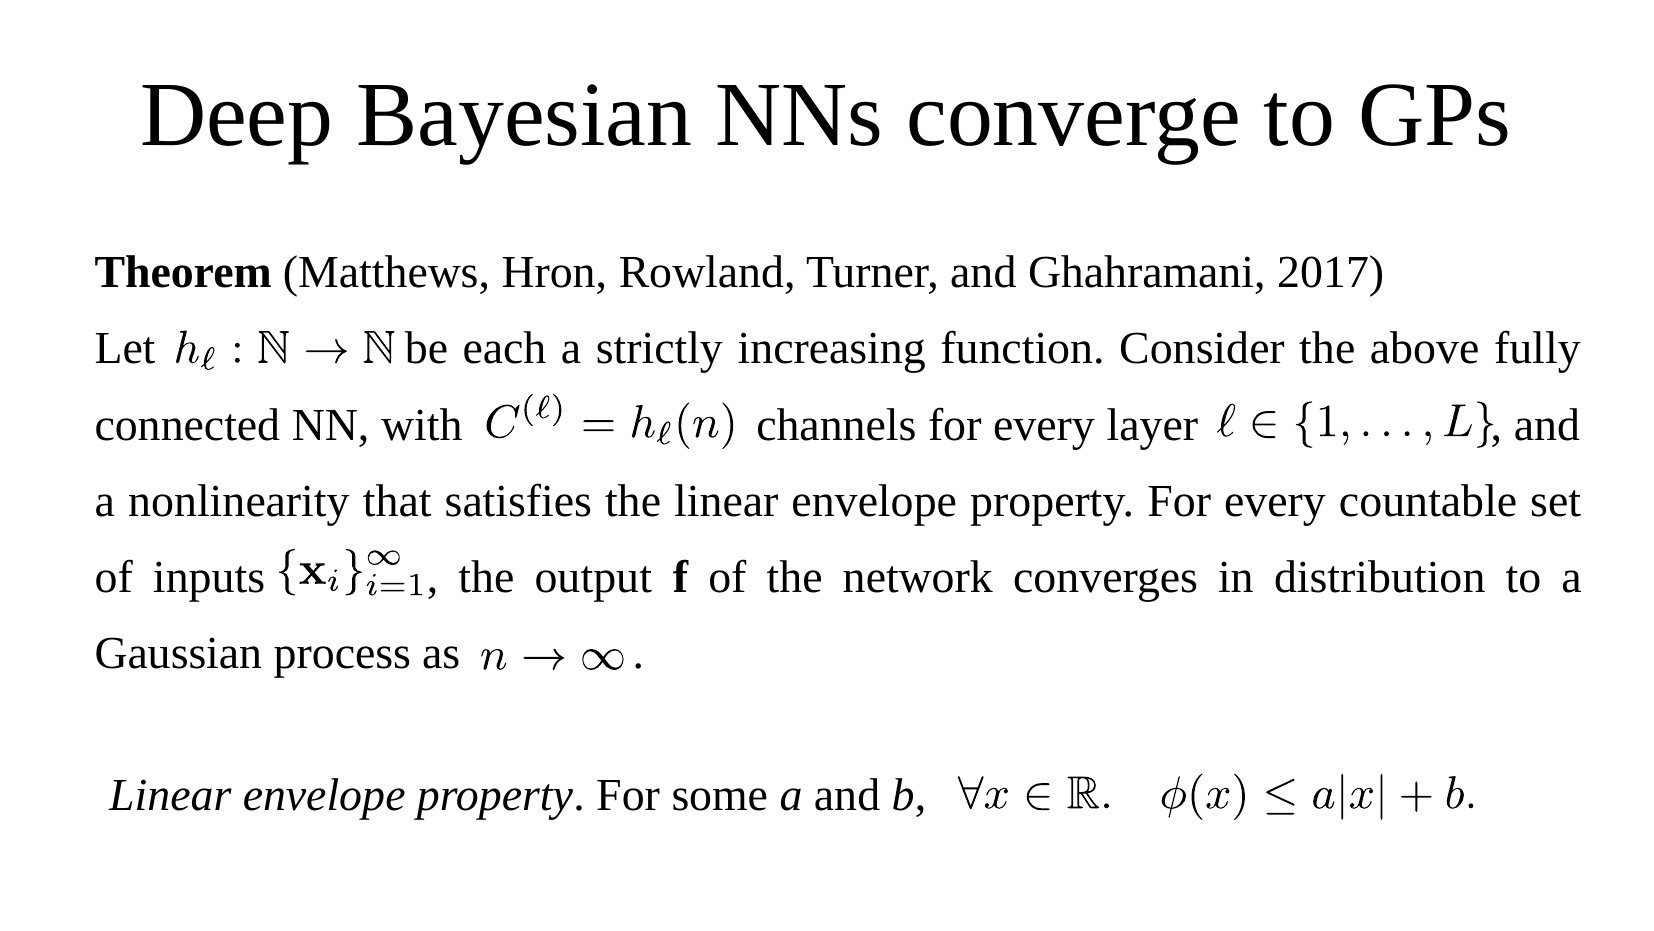

# Deep Bayesian NNs converge to GPs
Theorem (Matthews, Hron, Rowland, Turner, and Ghahramani, 2017)
Let be each a strictly increasing function. Consider the above fully connected NN, with channels for every layer , and a nonlinearity that satisfies the linear envelope property. For every countable set of inputs , the output f of the network converges in distribution to a Gaussian process as .
Linear envelope property. For some a and b,